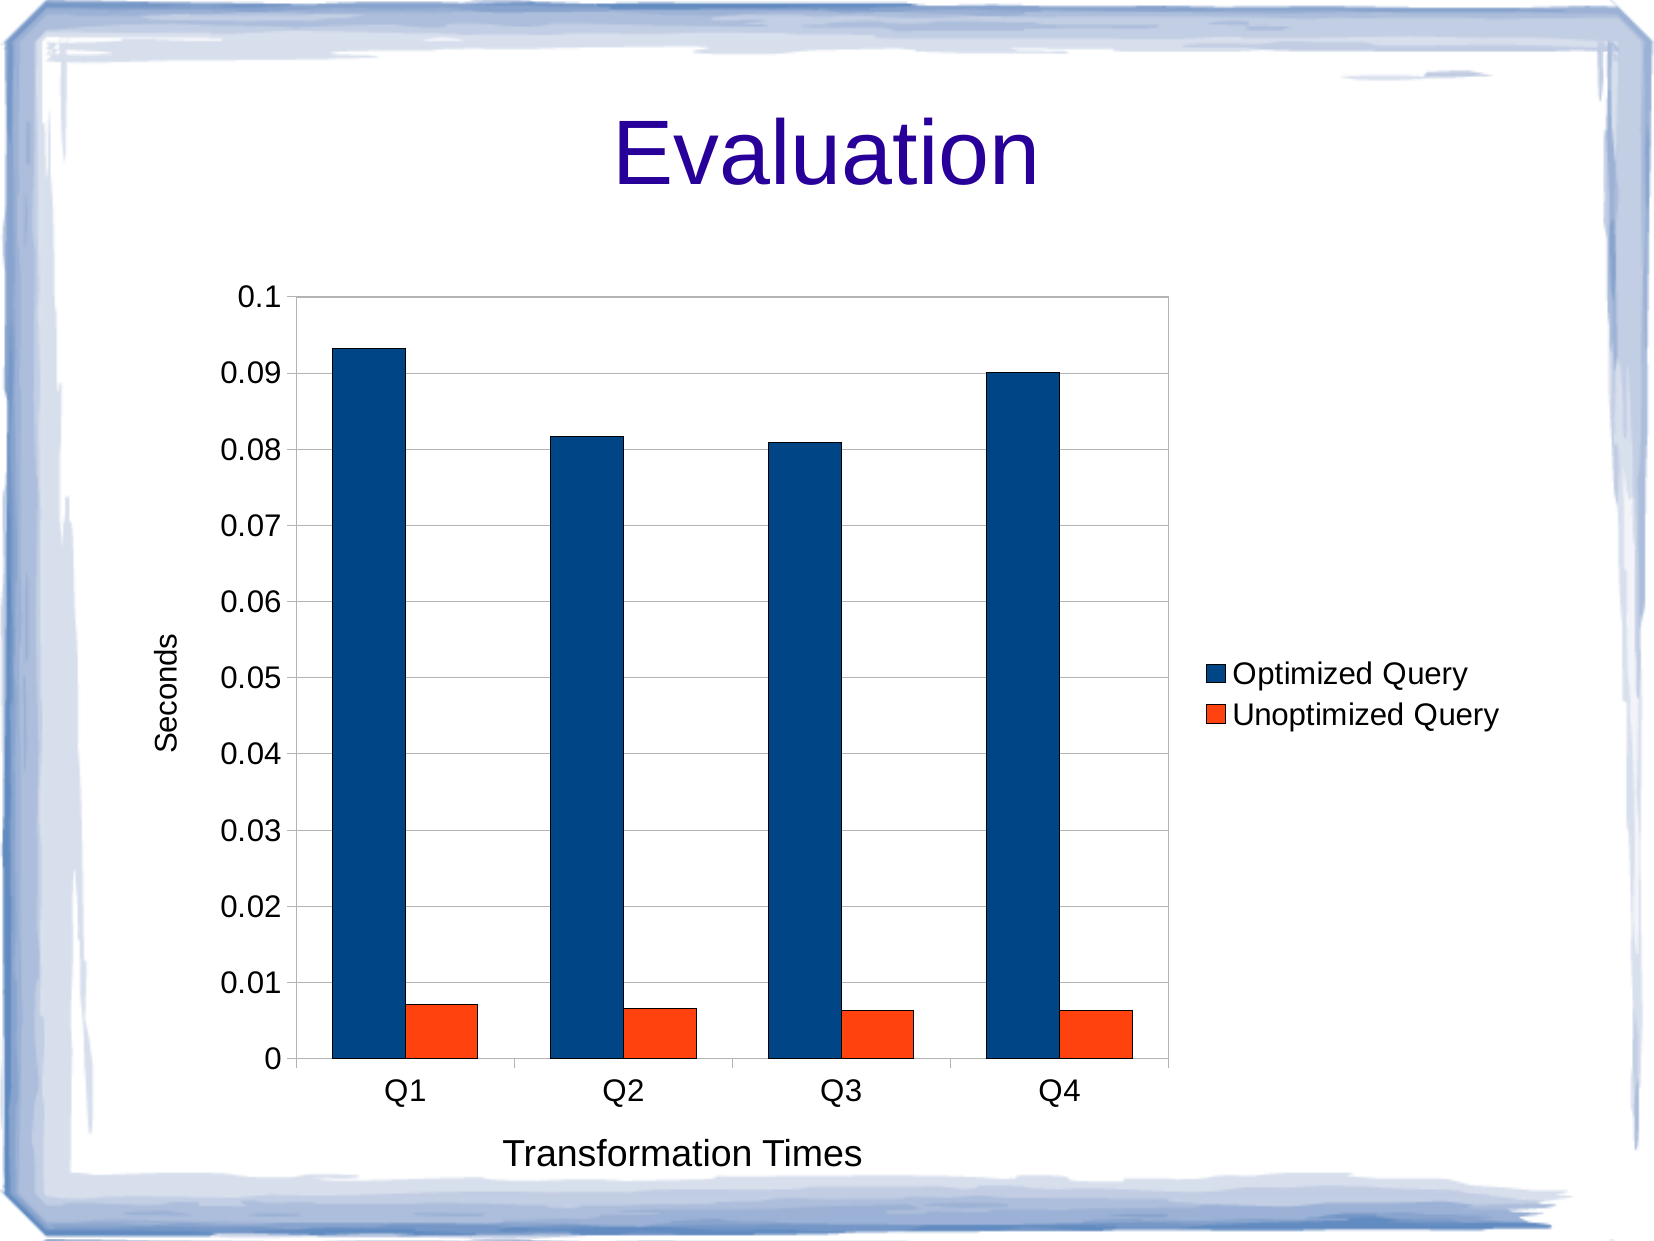

# Evaluation
### Chart
| Category | Optimized Query | Unoptimized Query |
|---|---|---|
| Q1 | 0.09319233894349 | 0.00707801183065 |
| Q2 | 0.08161894480386 | 0.00658035278320333 |
| Q3 | 0.0808842976887933 | 0.00634400049845333 |
| Q4 | 0.0900352795919067 | 0.00635075569152667 |Transformation Times